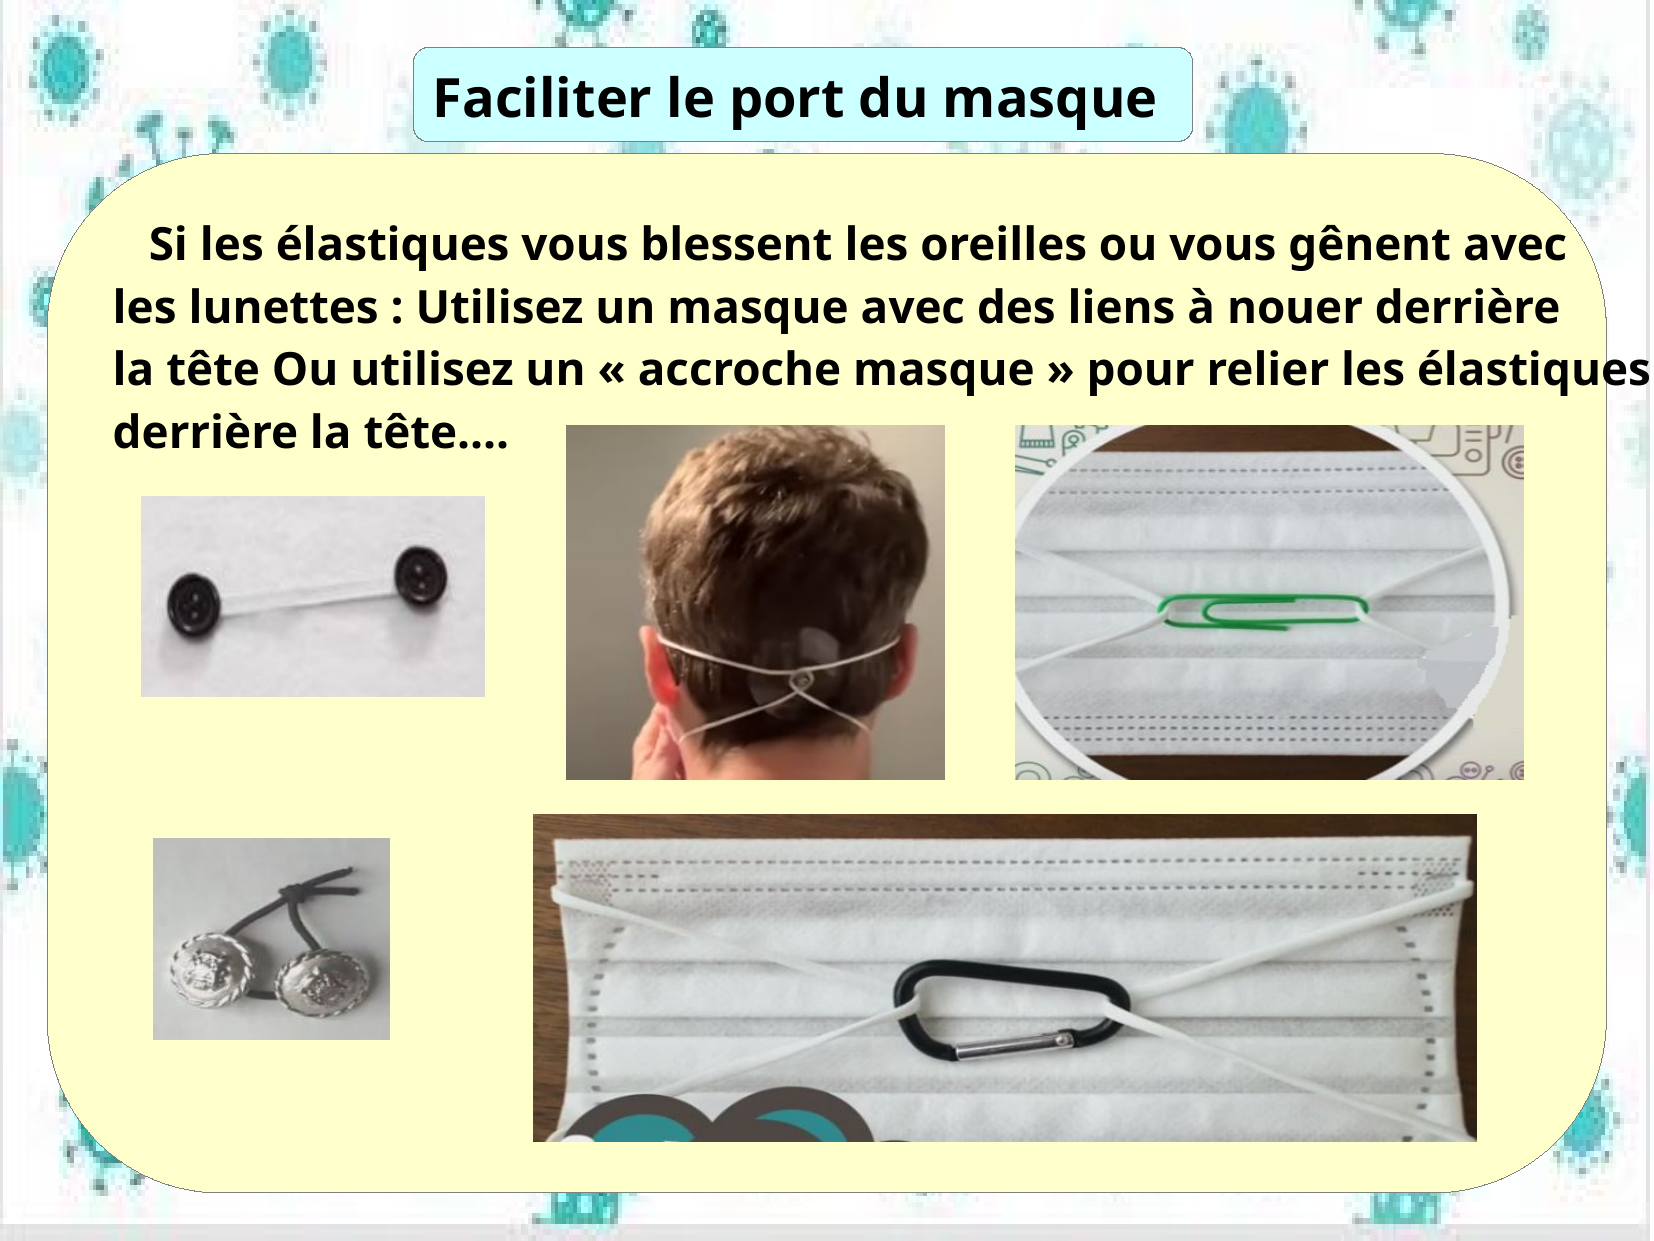

Faciliter le port du masque
 Si les élastiques vous blessent les oreilles ou vous gênent avec
les lunettes : Utilisez un masque avec des liens à nouer derrière
la tête Ou utilisez un « accroche masque » pour relier les élastiques
derrière la tête....